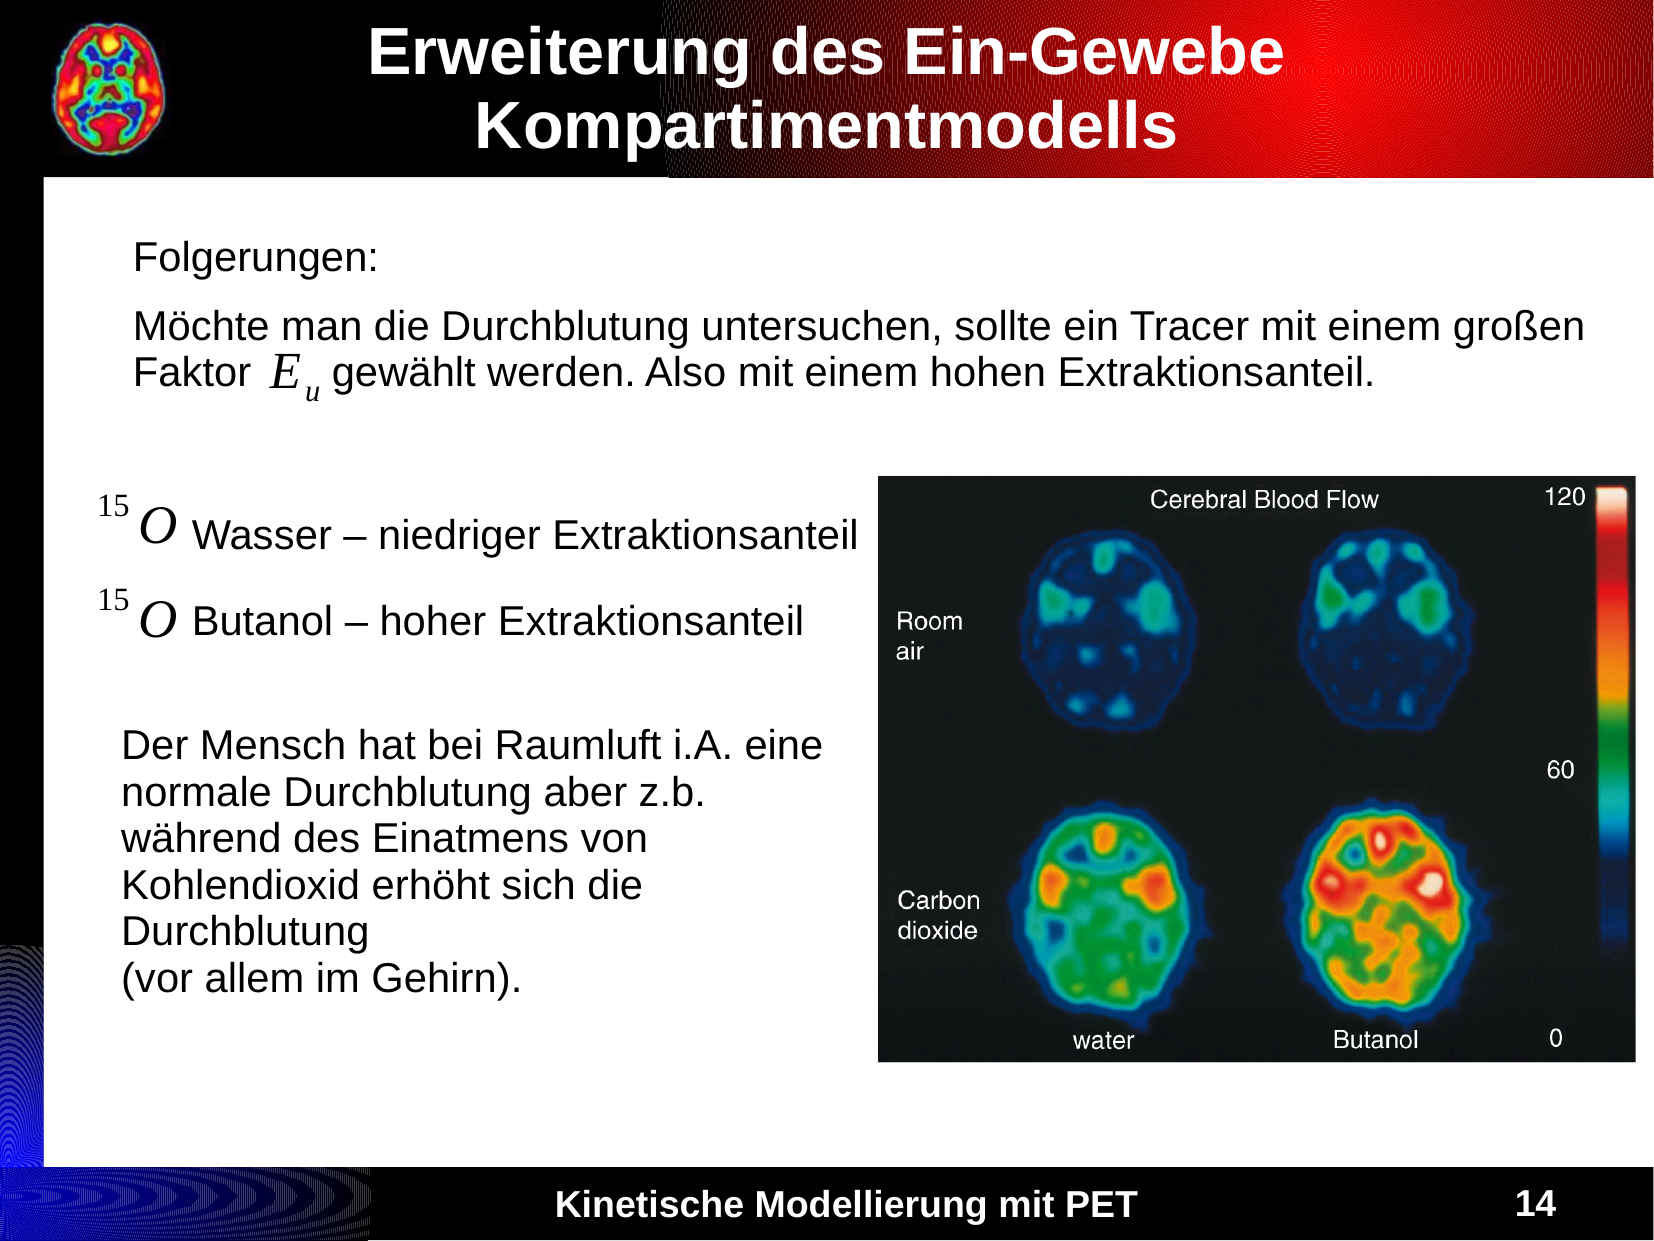

# Erweiterung des Ein-Gewebe Kompartimentmodells
Folgerungen:
Möchte man die Durchblutung untersuchen, sollte ein Tracer mit einem großen Faktor gewählt werden. Also mit einem hohen Extraktionsanteil.
Wasser – niedriger Extraktionsanteil
Butanol – hoher Extraktionsanteil
Der Mensch hat bei Raumluft i.A. eine normale Durchblutung aber z.b. während des Einatmens von Kohlendioxid erhöht sich die Durchblutung
(vor allem im Gehirn).
Kinetische Modellierung mit PET